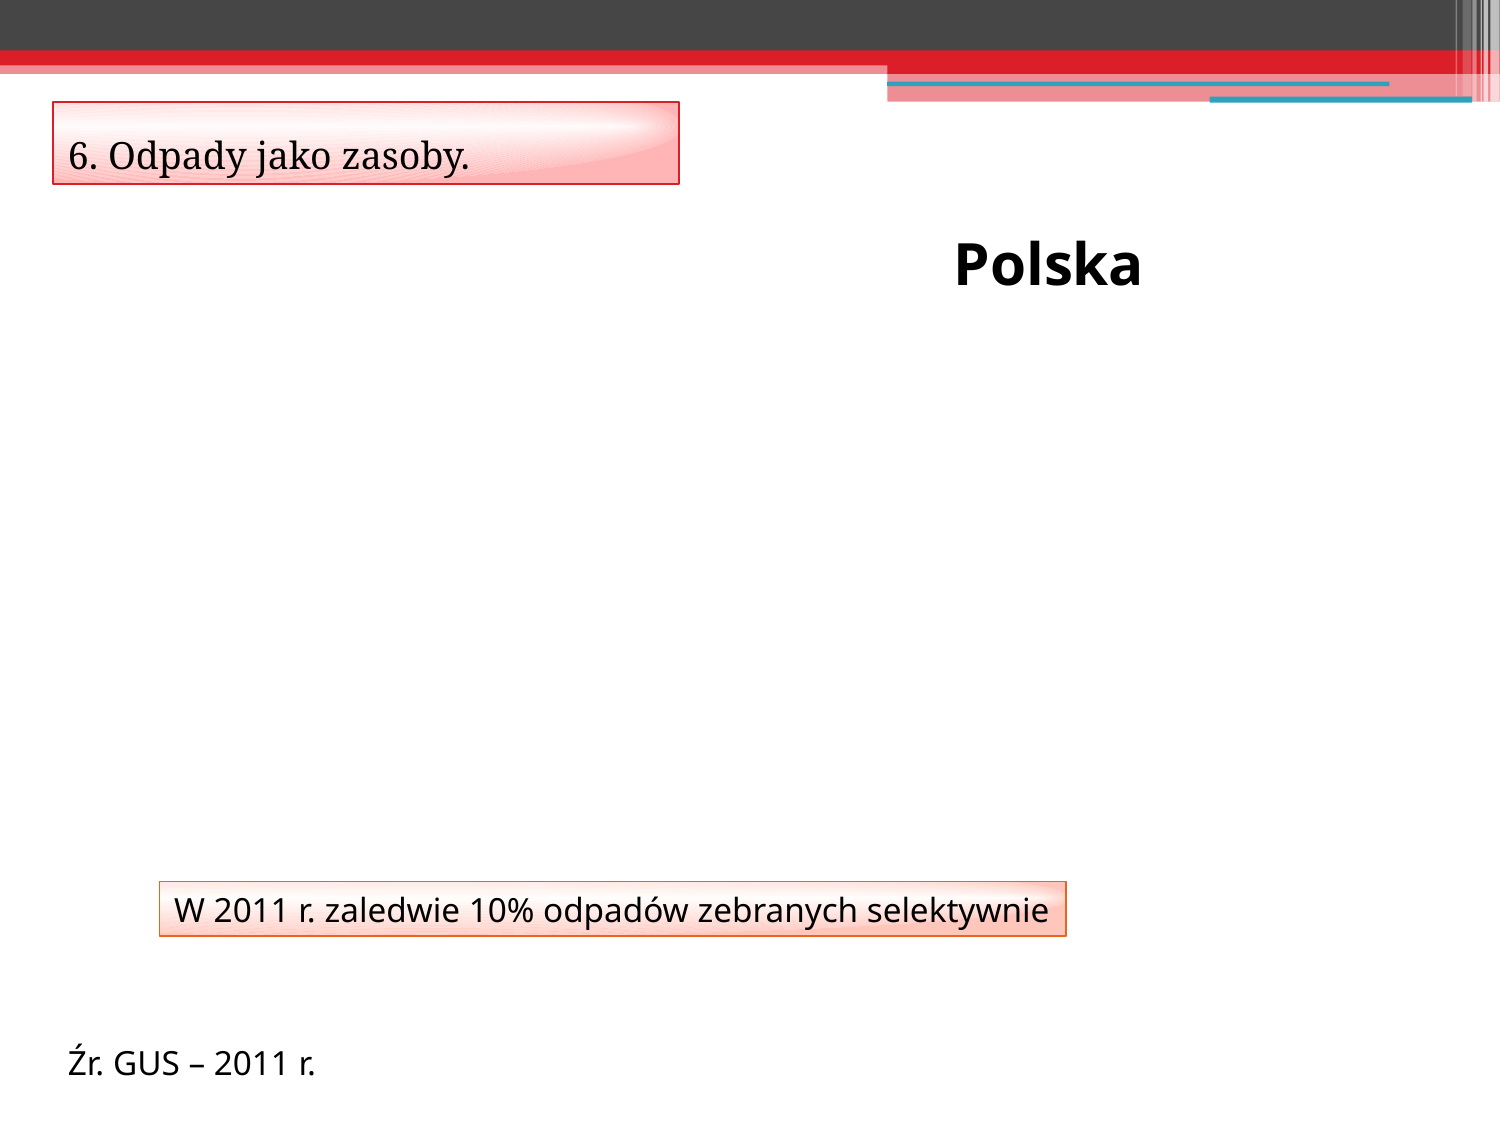

6. Odpady jako zasoby.
17,7% to odpady palne inne niż ulęgające biodegradacji (np. tworzywa sztuczne)
21,3 % odpady ulęgające biodegradacji
Polska
przy ilości odpadów komunalnych na poziomie
9,8 mln ton, minimum 40% masy odpadów komunalnych powinno zostać poddane przygotowaniu do ponownego użycia lub recyklingowi,
 a 50% mogłoby być wykorzystane do pozyskania energii.
W 2011 r. zaledwie 10% odpadów zebranych selektywnie
Źr. GUS – 2011 r.